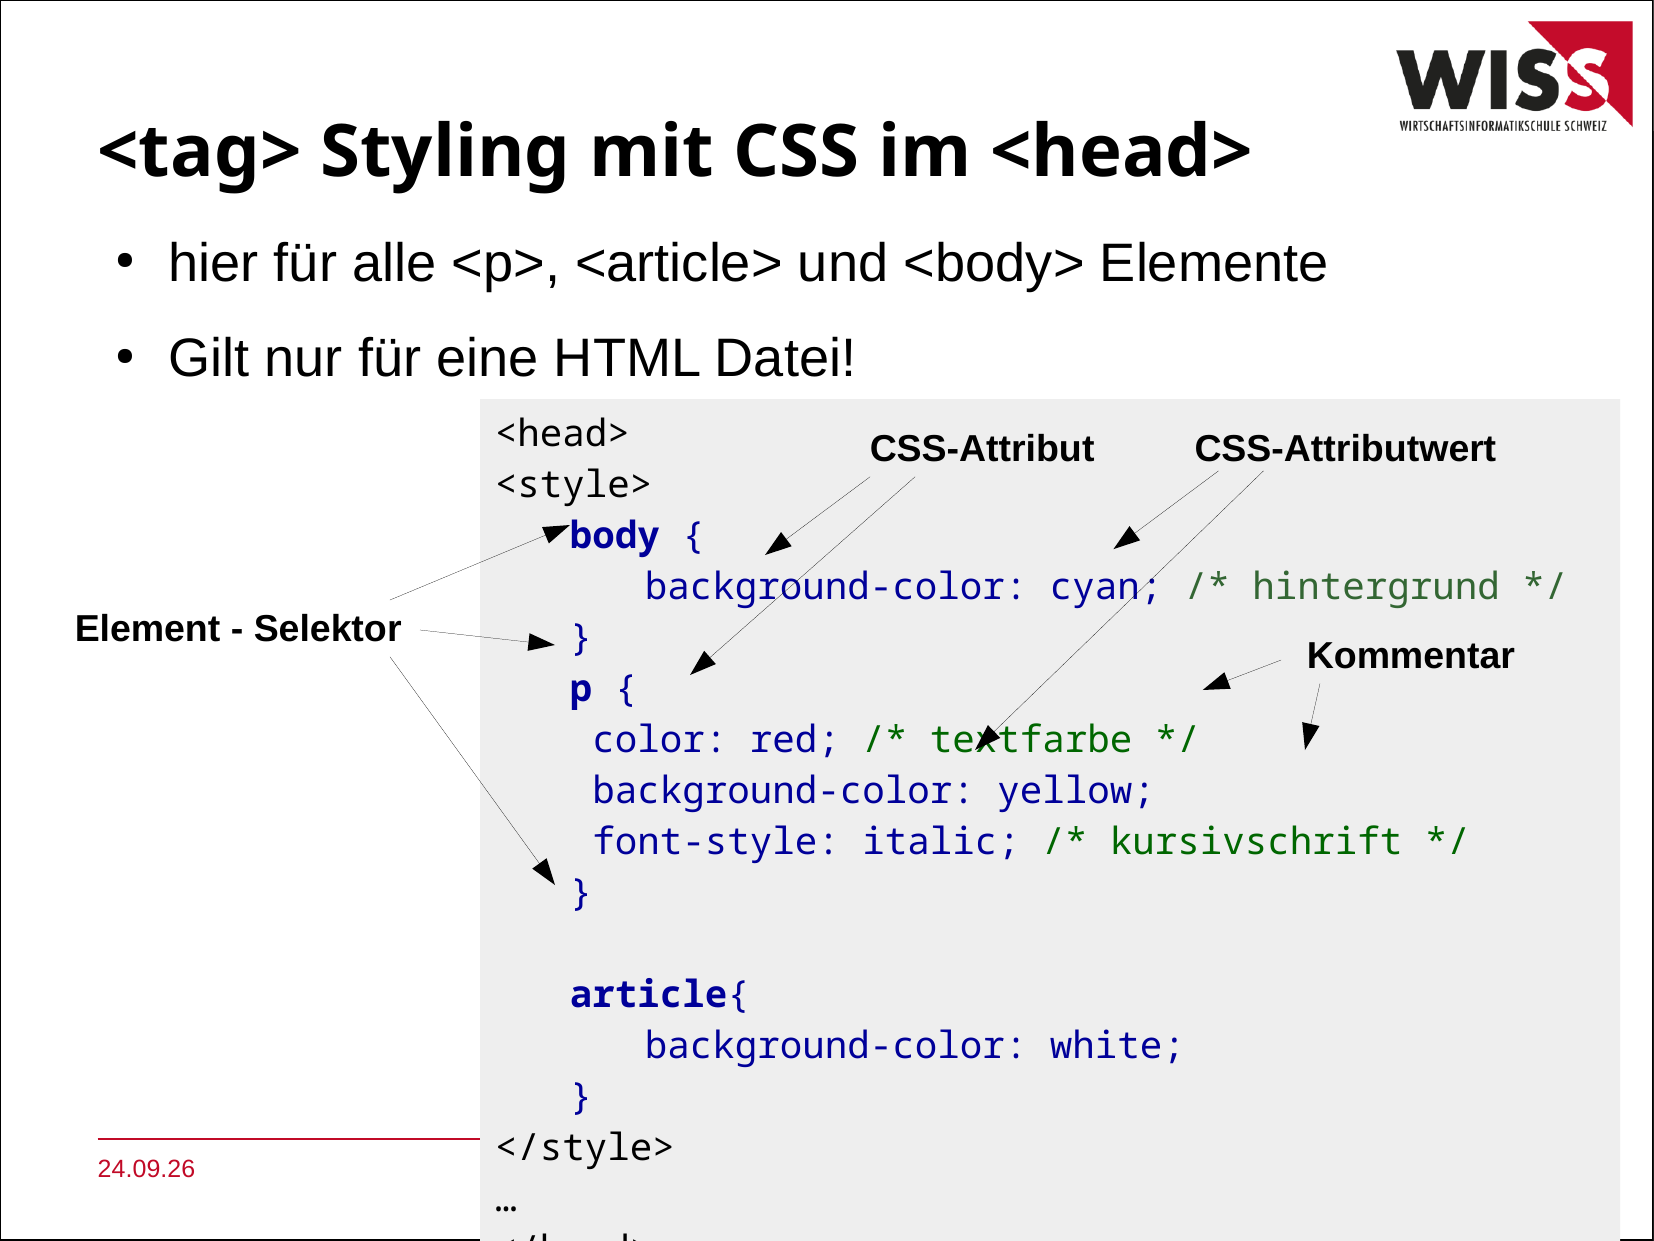

# <tag> Styling mit CSS im <head>
hier für alle <p>, <article> und <body> Elemente
Gilt nur für eine HTML Datei!
<head>
<style>
	body {
		background-color: cyan; /* hintergrund */
	}
	p {
 	 color: red; /* textfarbe */
 	 background-color: yellow;
	 font-style: italic; /* kursivschrift */
	}
	article{
		background-color: white;
	}
</style>
…
</head>
CSS-Attribut
CSS-Attributwert
Element - Selektor
Kommentar